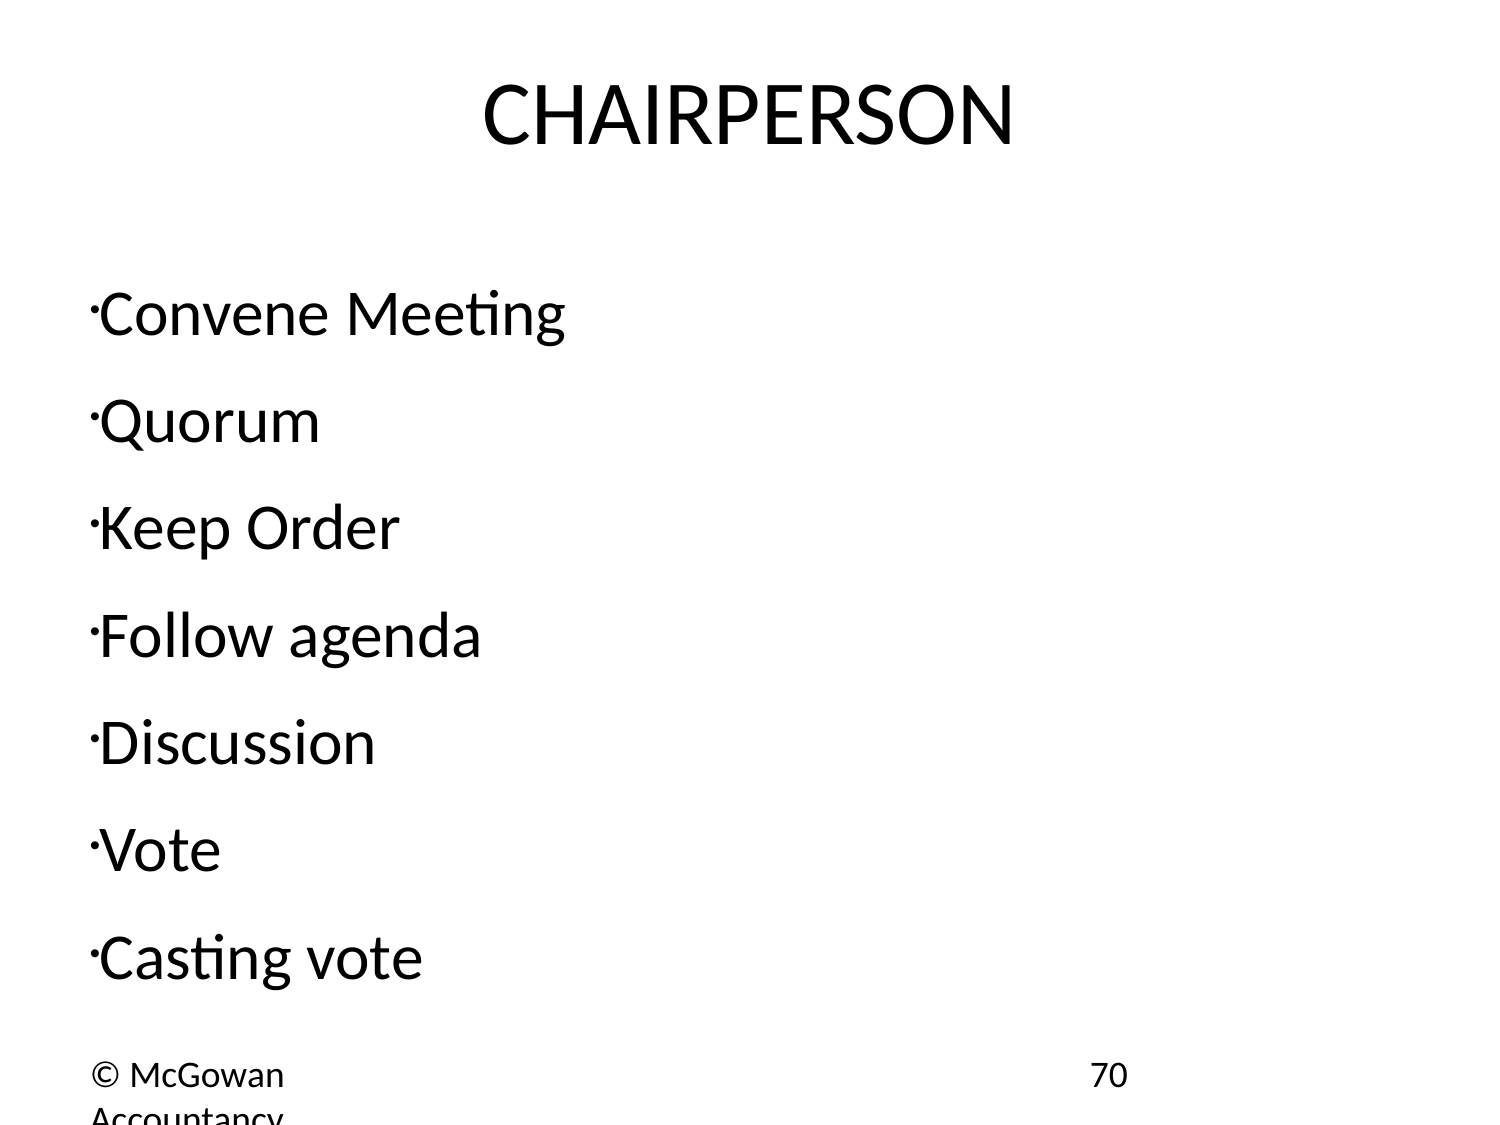

# CHAIRPERSON
Convene Meeting
Quorum
Keep Order
Follow agenda
Discussion
Vote
Casting vote
© McGowan Accountancy Services
70